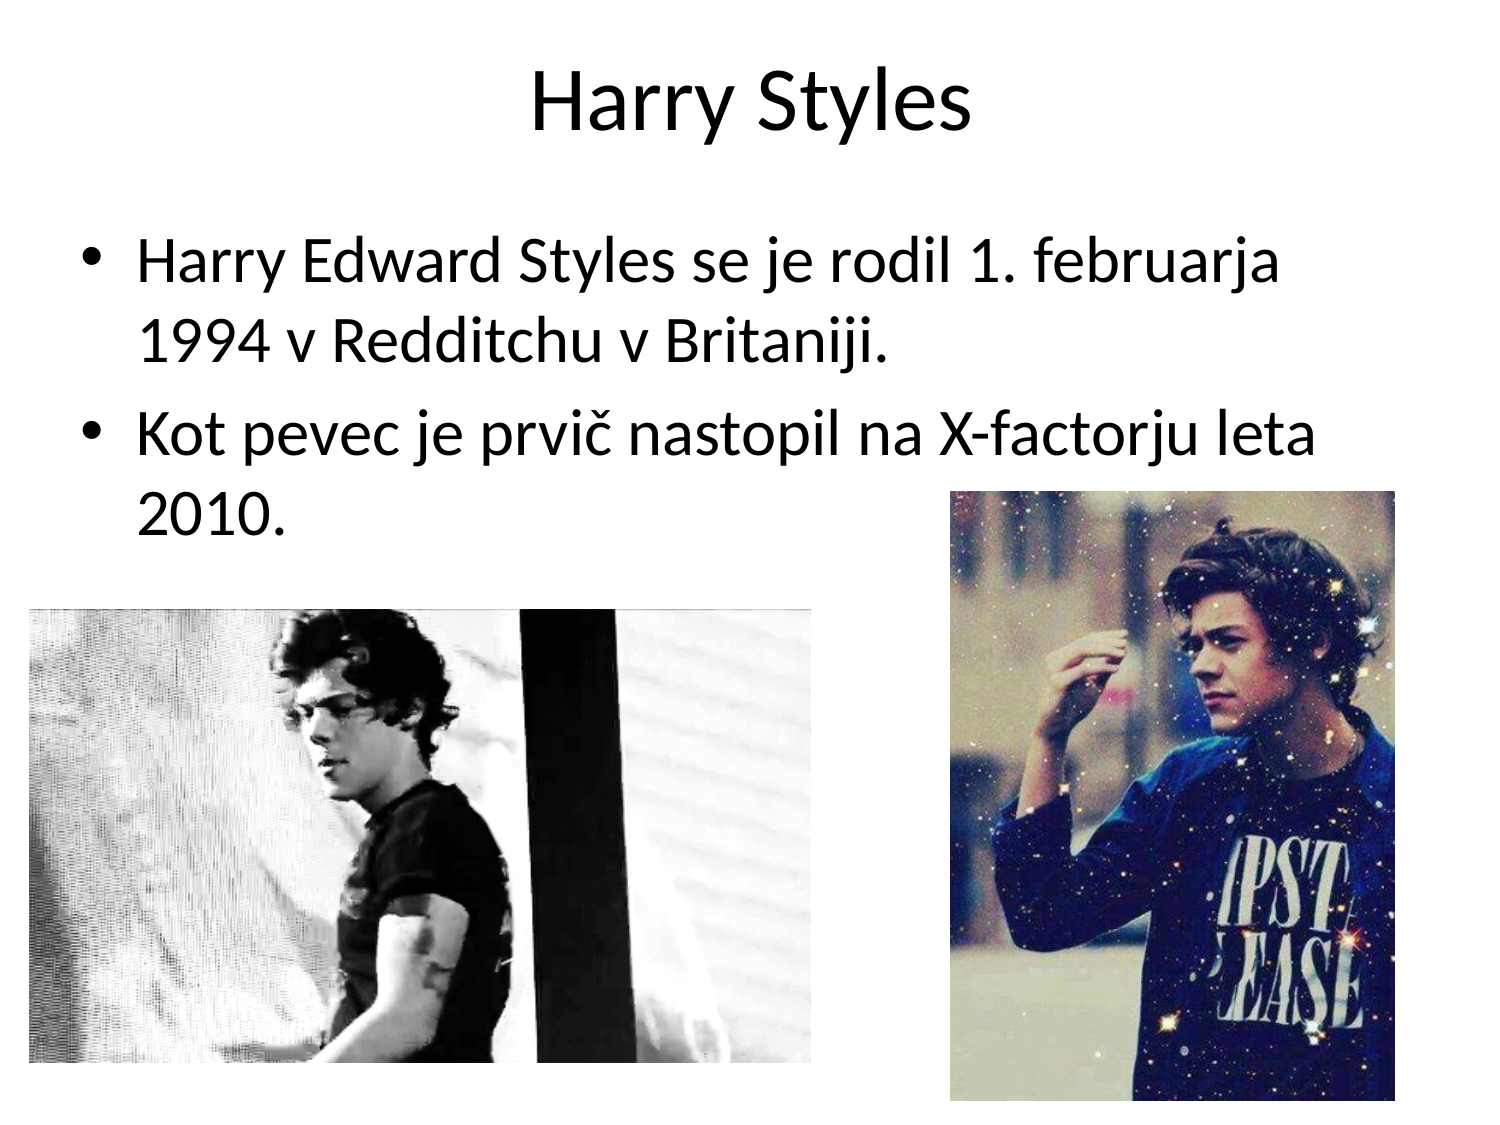

# Harry Styles
Harry Edward Styles se je rodil 1. februarja 1994 v Redditchu v Britaniji.
Kot pevec je prvič nastopil na X-factorju leta 2010.